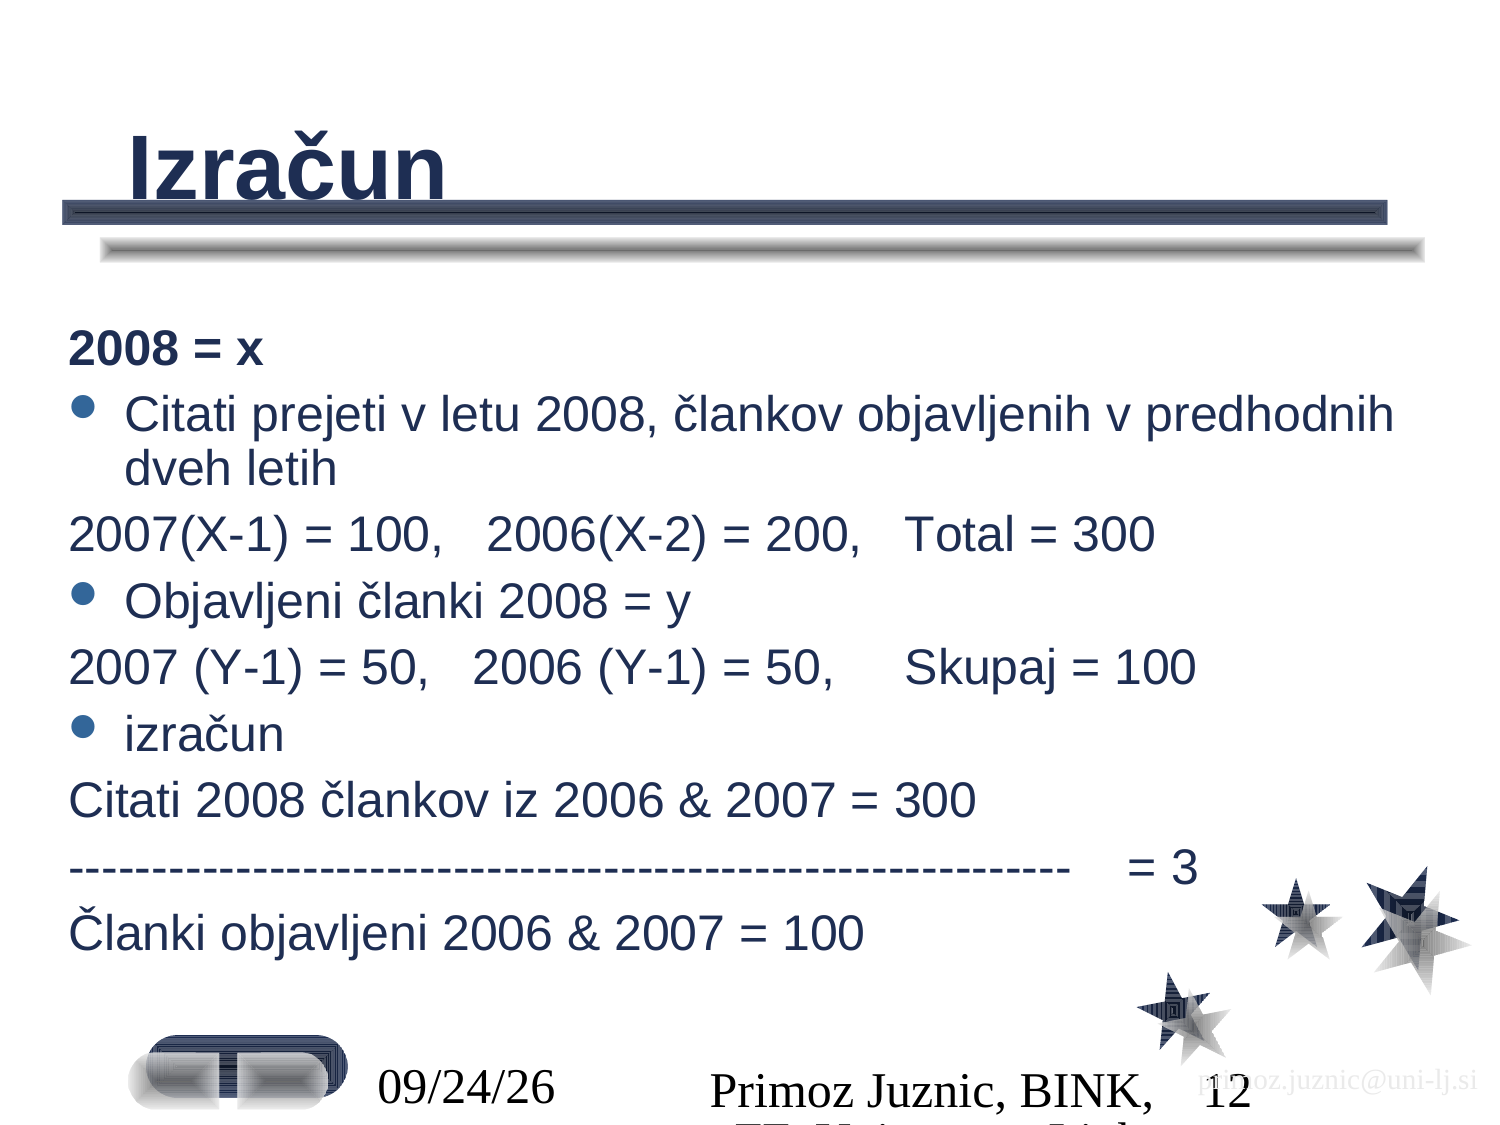

# Izračun
2008 = x
Citati prejeti v letu 2008, člankov objavljenih v predhodnih dveh letih
2007(X-1) = 100, 2006(X-2) = 200, Total = 300
Objavljeni članki 2008 = y
2007 (Y-1) = 50, 2006 (Y-1) = 50, Skupaj = 100
izračun
Citati 2008 člankov iz 2006 & 2007 = 300
------------------------------------------------------------ = 3
Članki objavljeni 2006 & 2007 = 100
Primoz Juznic, BINK, FF, Univerza v Ljubljani
12